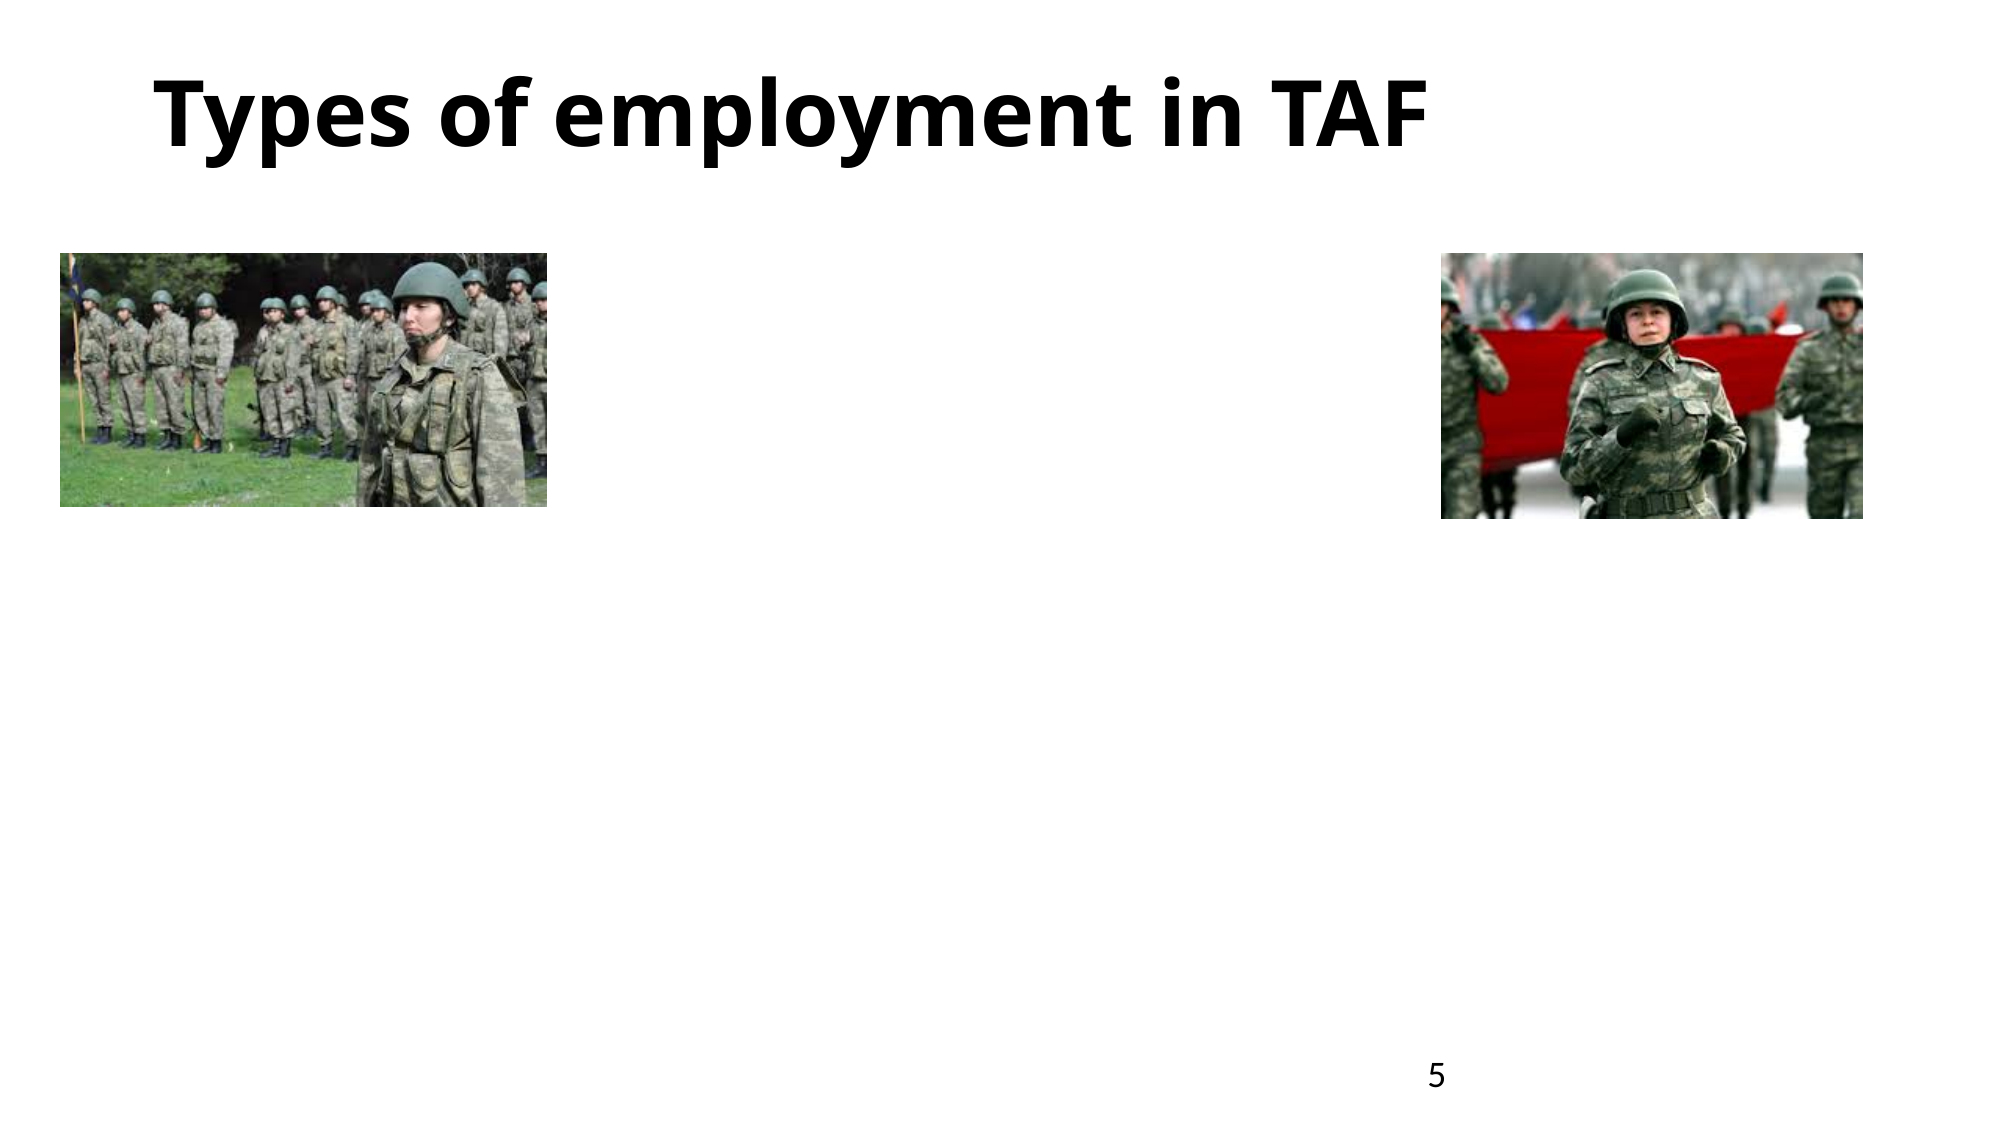

# Types of employment in TAF
Civil servants
NCOs
(non-commissioned officers)
Officers